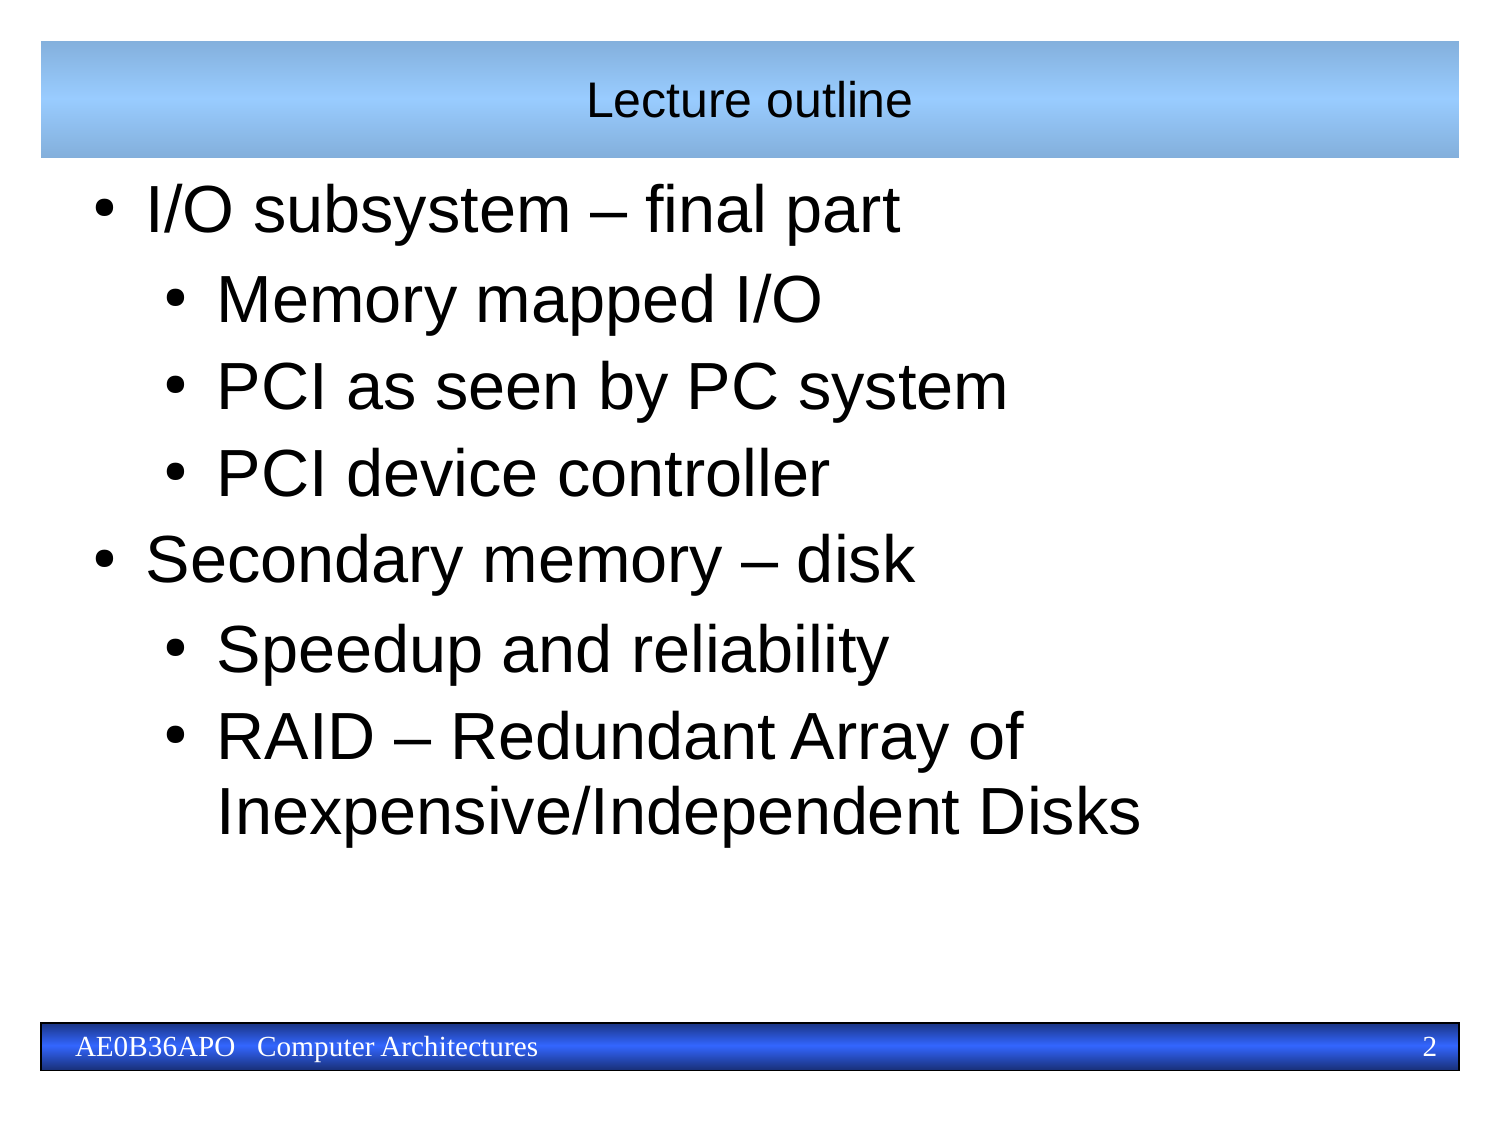

# Lecture outline
I/O subsystem – final part
Memory mapped I/O
PCI as seen by PC system
PCI device controller
Secondary memory – disk
Speedup and reliability
RAID – Redundant Array of Inexpensive/Independent Disks
AE0B36APO Computer Architectures
2